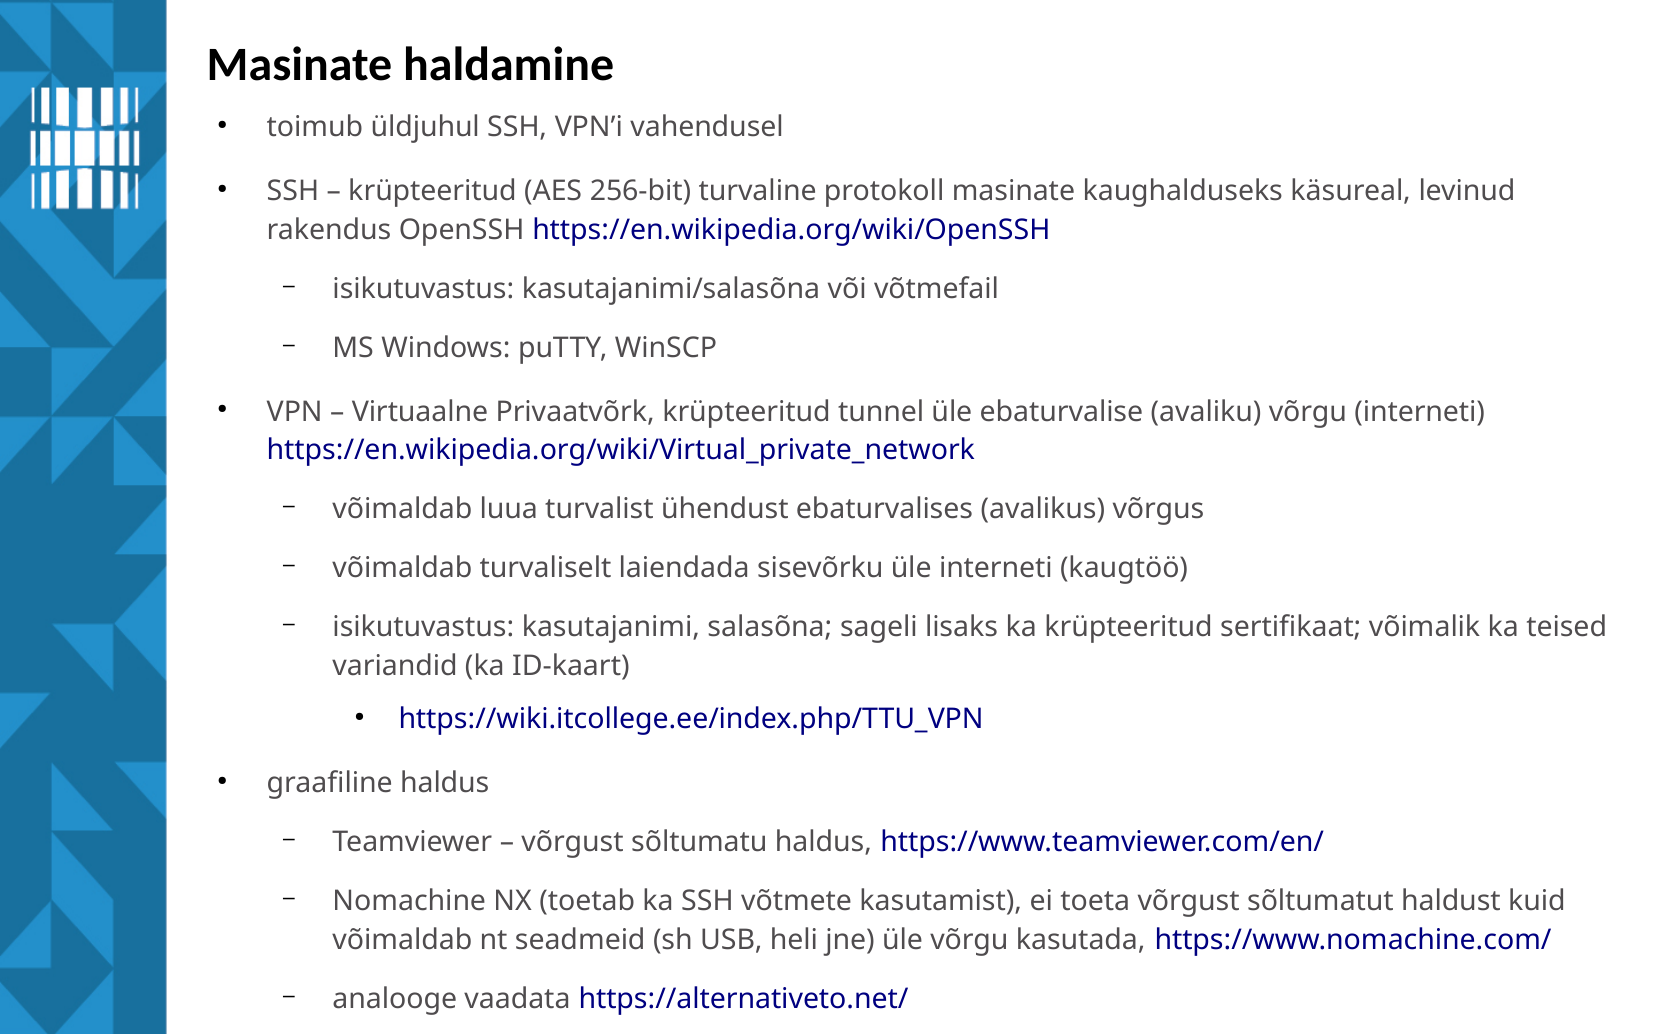

# Masinate haldamine
toimub üldjuhul SSH, VPN’i vahendusel
SSH – krüpteeritud (AES 256-bit) turvaline protokoll masinate kaughalduseks käsureal, levinud rakendus OpenSSH https://en.wikipedia.org/wiki/OpenSSH
isikutuvastus: kasutajanimi/salasõna või võtmefail
MS Windows: puTTY, WinSCP
VPN – Virtuaalne Privaatvõrk, krüpteeritud tunnel üle ebaturvalise (avaliku) võrgu (interneti) https://en.wikipedia.org/wiki/Virtual_private_network
võimaldab luua turvalist ühendust ebaturvalises (avalikus) võrgus
võimaldab turvaliselt laiendada sisevõrku üle interneti (kaugtöö)
isikutuvastus: kasutajanimi, salasõna; sageli lisaks ka krüpteeritud sertifikaat; võimalik ka teised variandid (ka ID-kaart)
https://wiki.itcollege.ee/index.php/TTU_VPN
graafiline haldus
Teamviewer – võrgust sõltumatu haldus, https://www.teamviewer.com/en/
Nomachine NX (toetab ka SSH võtmete kasutamist), ei toeta võrgust sõltumatut haldust kuid võimaldab nt seadmeid (sh USB, heli jne) üle võrgu kasutada, https://www.nomachine.com/
analooge vaadata https://alternativeto.net/